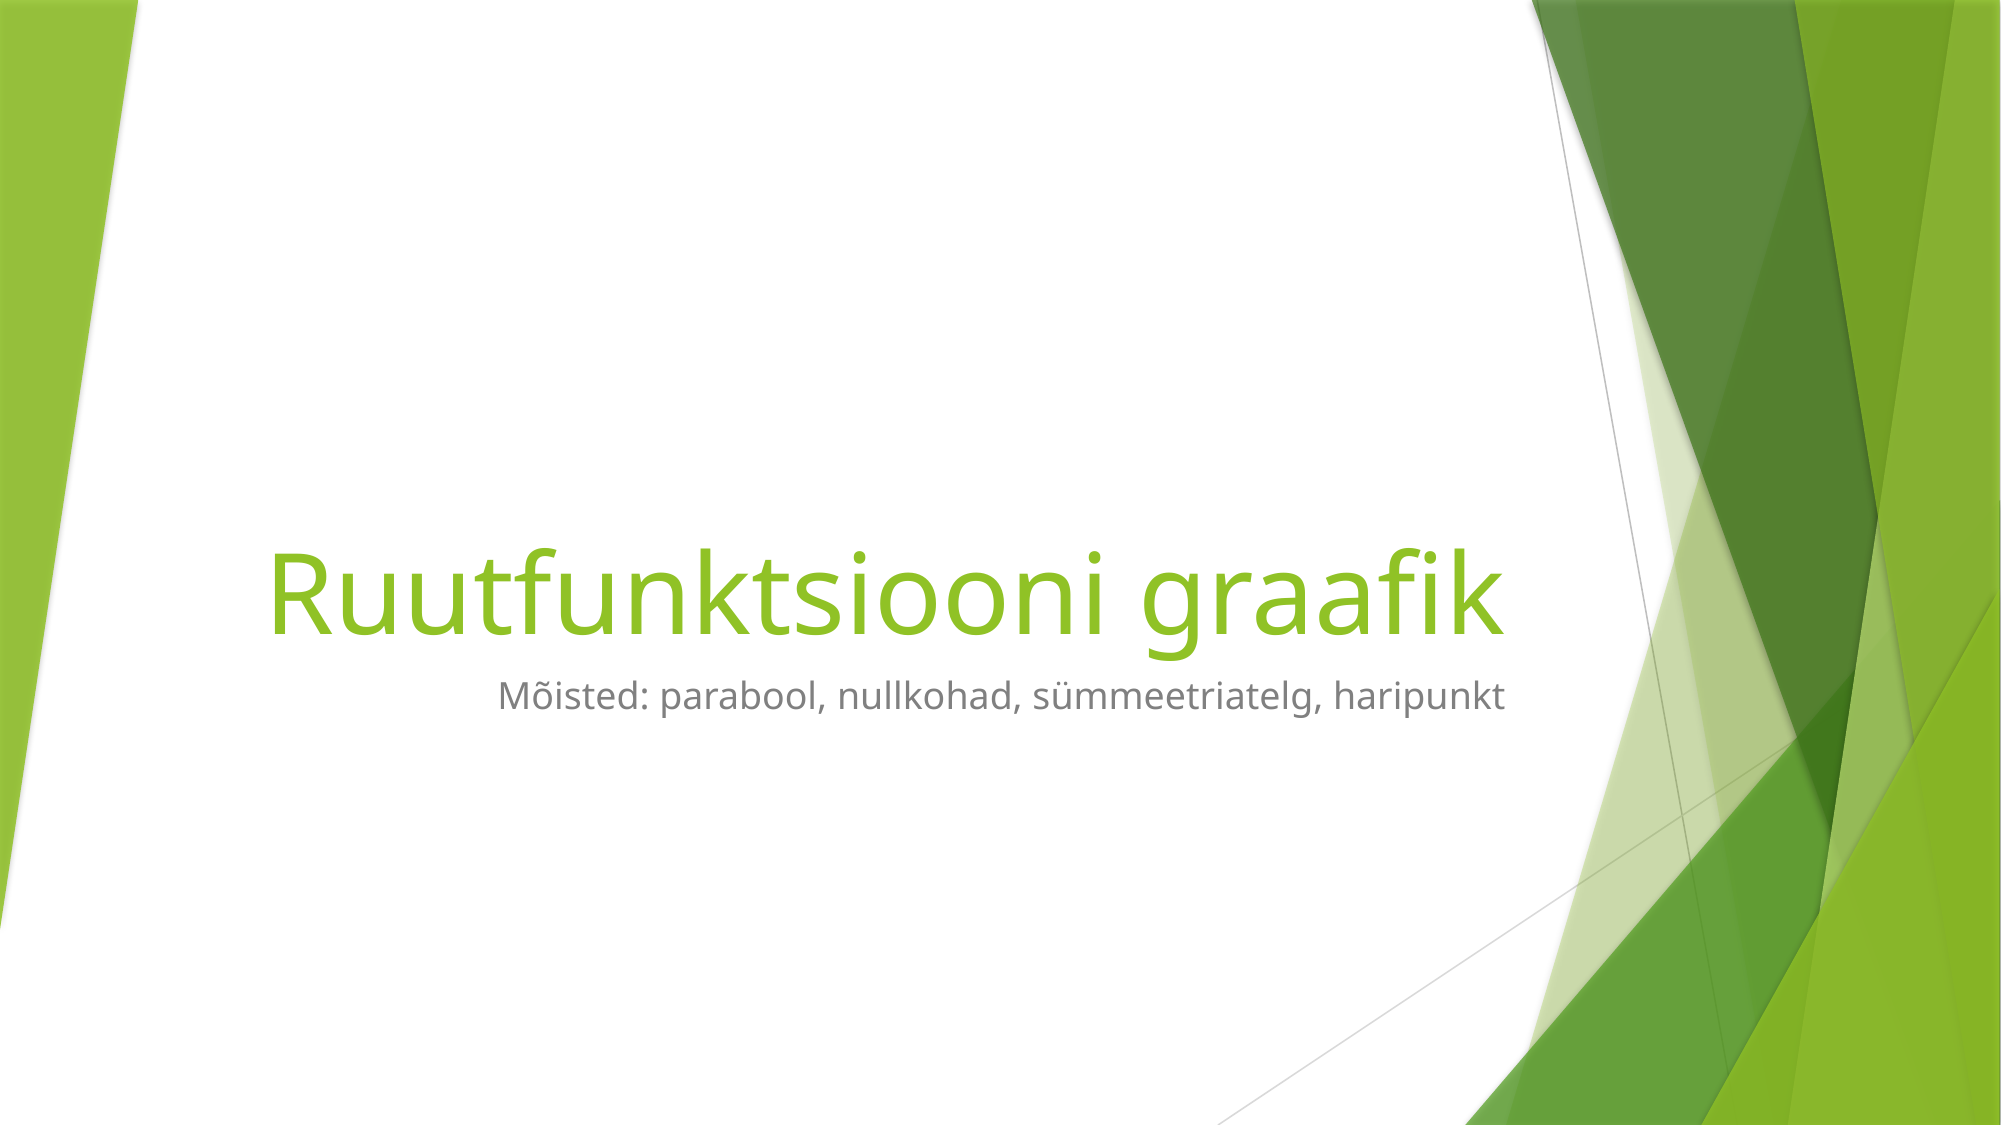

# Ruutfunktsiooni graafik
Mõisted: parabool, nullkohad, sümmeetriatelg, haripunkt